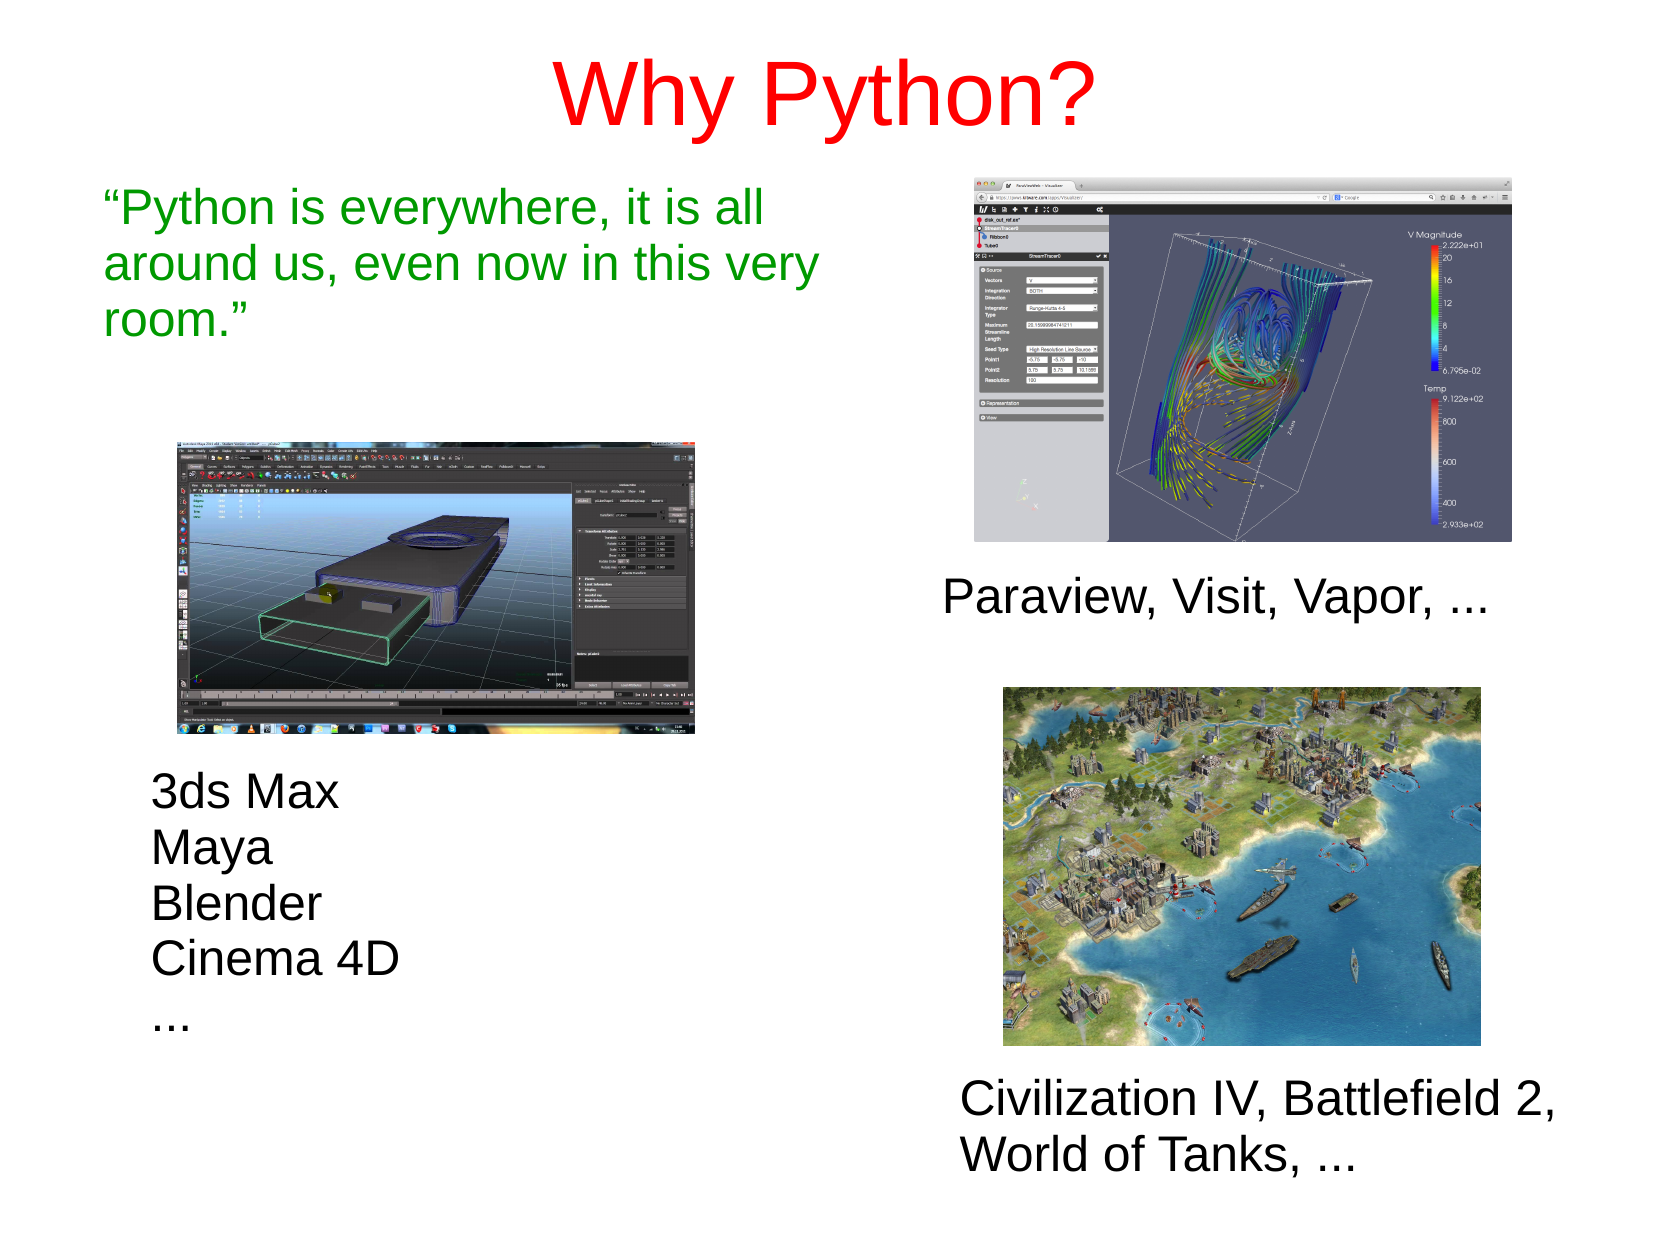

Why Python?
“Python is everywhere, it is all around us, even now in this very room.”
Paraview, Visit, Vapor, ...
3ds Max
Maya
Blender
Cinema 4D
...
Civilization IV, Battlefield 2, World of Tanks, ...